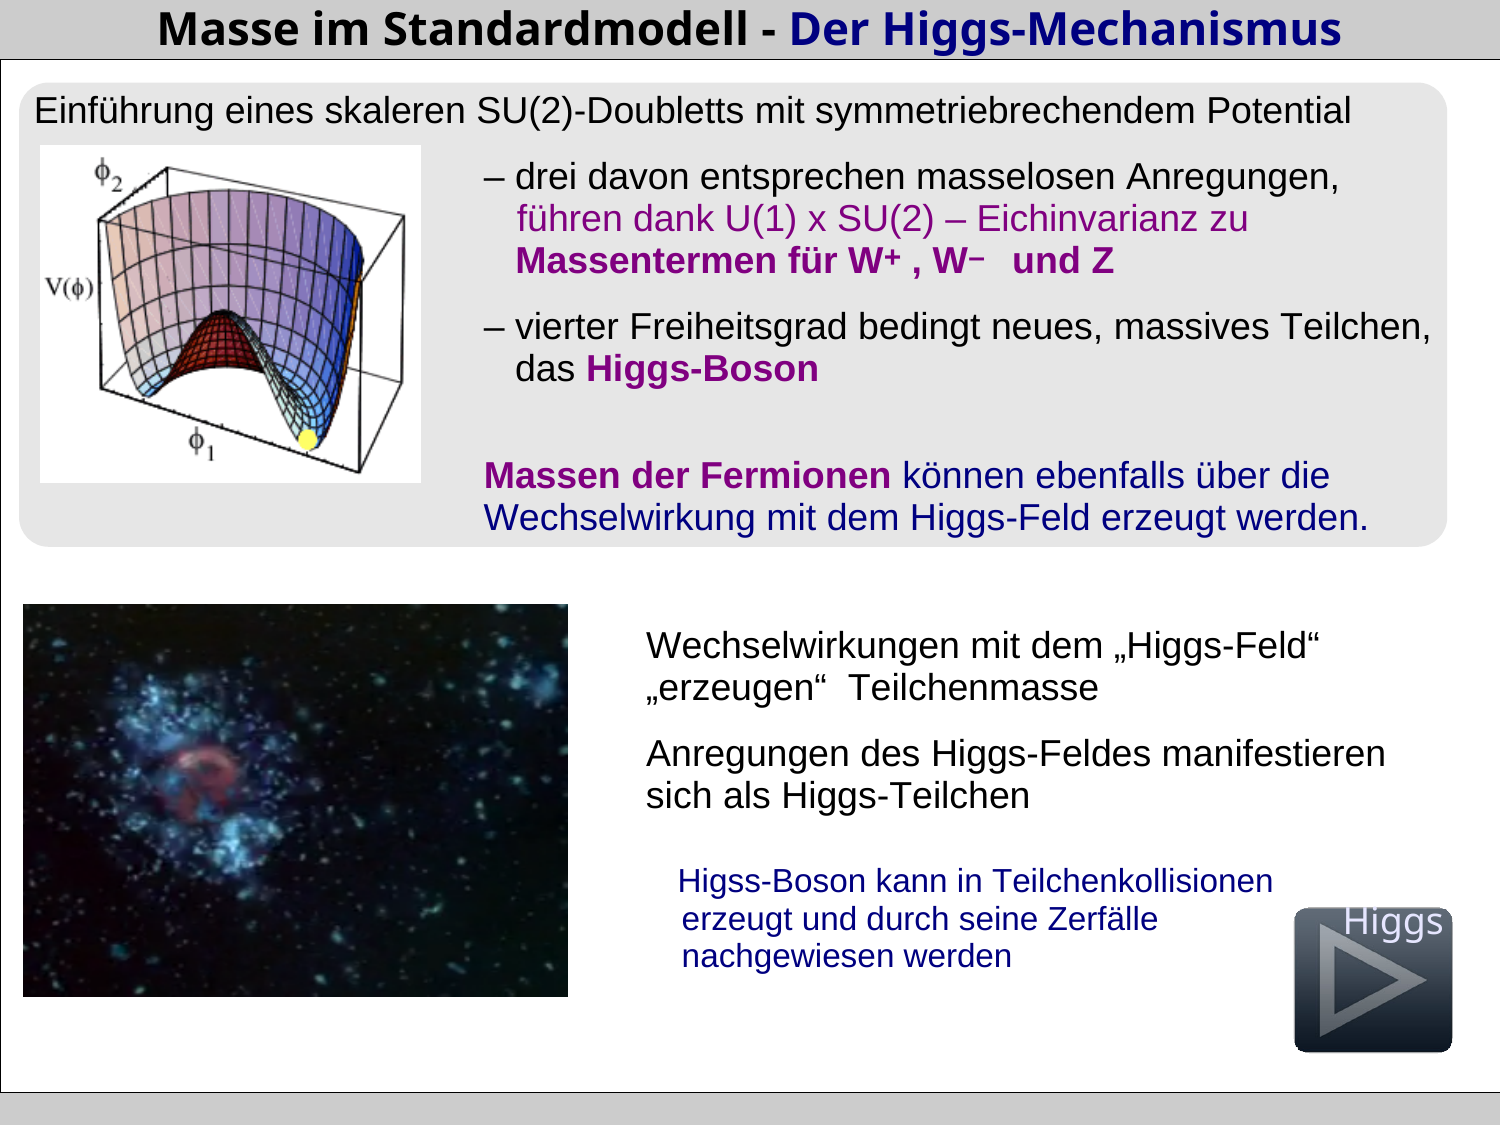

# Masse im Standardmodell - Der Higgs-Mechanismus
Einführung eines skaleren SU(2)-Doubletts mit symmetriebrechendem Potential
			– drei davon entsprechen masselosen Anregungen,
 führen dank U(1) x SU(2) – Eichinvarianz zu
 			 Massentermen für W+ , W– und Z
			– vierter Freiheitsgrad bedingt neues, massives Teilchen,
			 das Higgs-Boson
			Massen der Fermionen können ebenfalls über die
 Wechselwirkung mit dem Higgs-Feld erzeugt werden.
 Wechselwirkungen mit dem „Higgs-Feld“
 „erzeugen“ Teilchenmasse
 Anregungen des Higgs-Feldes manifestieren
 sich als Higgs-Teilchen
 Higss-Boson kann in Teilchenkollisionen
 erzeugt und durch seine Zerfälle
 nachgewiesen werden
Higgs
rap
rap